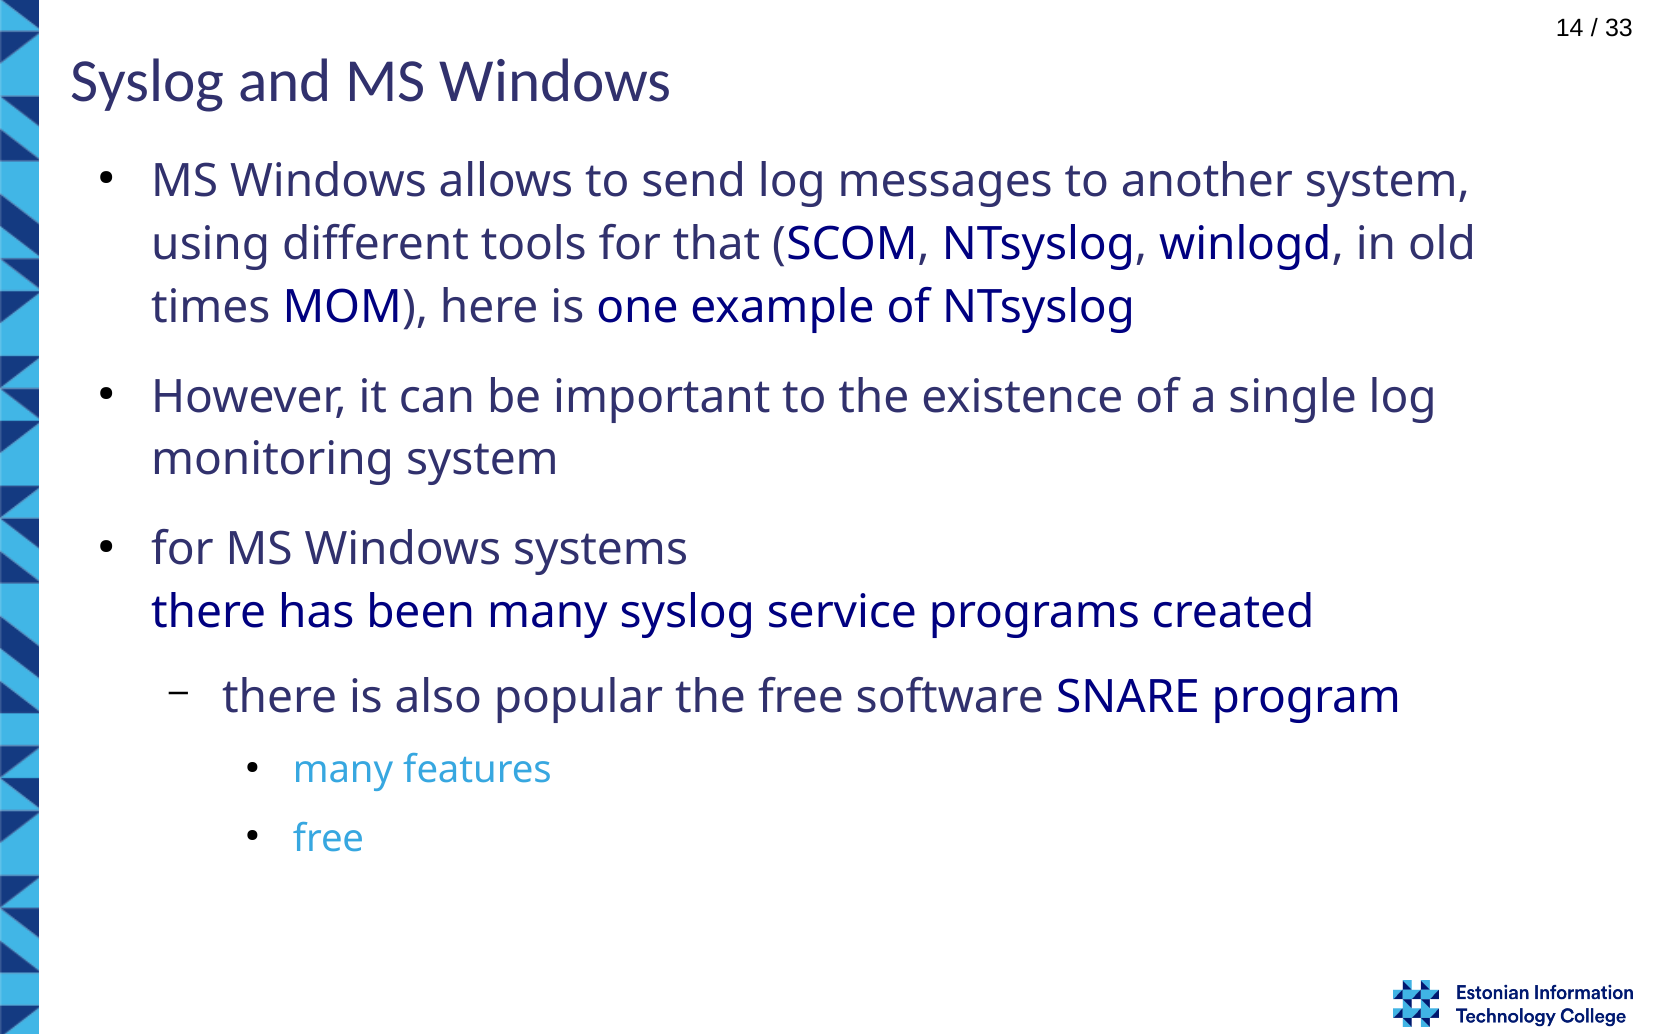

# Syslog and MS Windows
MS Windows allows to send log messages to another system, using different tools for that (SCOM, NTsyslog, winlogd, in old times MOM), here is one example of NTsyslog
However, it can be important to the existence of a single log monitoring system
for MS Windows systems there has been many syslog service programs created
there is also popular the free software SNARE program
many features
free